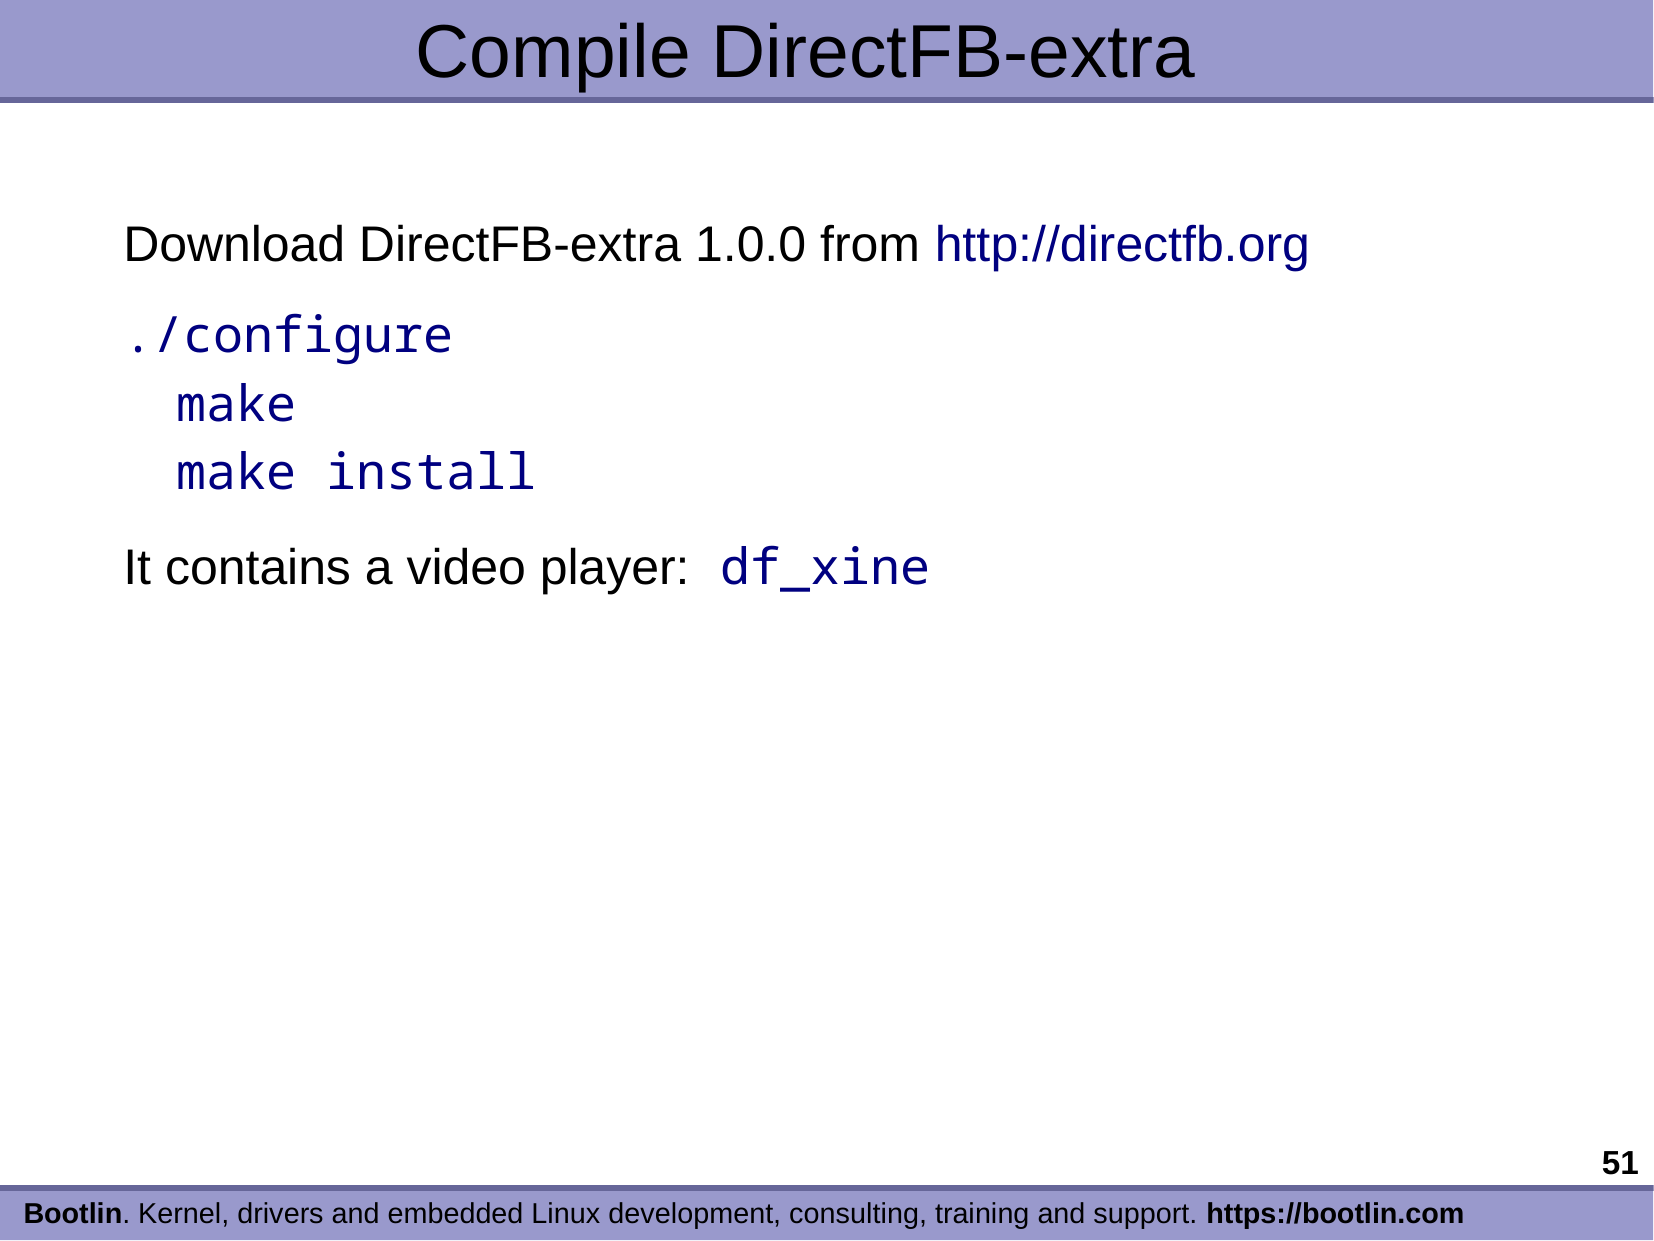

# Compile DirectFB-extra
Download DirectFB-extra 1.0.0 from http://directfb.org
./configure
make
make install
It contains a video player: df_xine